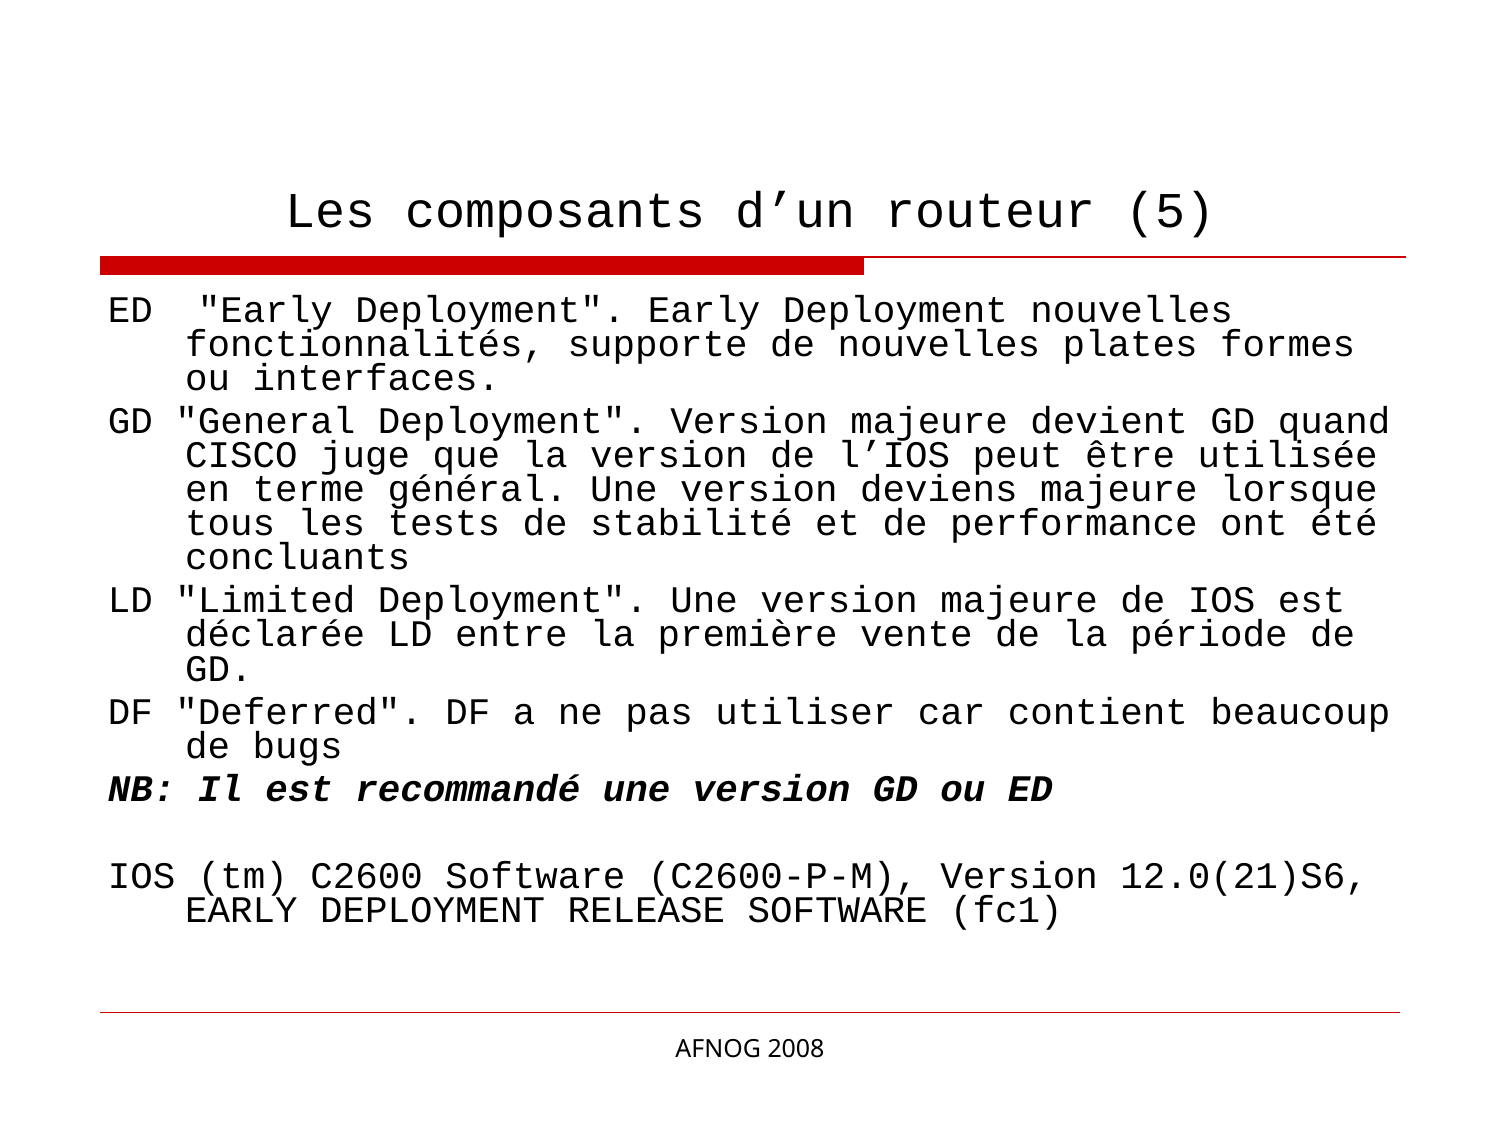

# Les composants d’un routeur (5)
ED "Early Deployment". Early Deployment nouvelles fonctionnalités, supporte de nouvelles plates formes ou interfaces.
GD "General Deployment". Version majeure devient GD quand CISCO juge que la version de l’IOS peut être utilisée en terme général. Une version deviens majeure lorsque tous les tests de stabilité et de performance ont été concluants
LD "Limited Deployment". Une version majeure de IOS est déclarée LD entre la première vente de la période de GD.
DF "Deferred". DF a ne pas utiliser car contient beaucoup de bugs
NB: Il est recommandé une version GD ou ED
IOS (tm) C2600 Software (C2600-P-M), Version 12.0(21)S6, EARLY DEPLOYMENT RELEASE SOFTWARE (fc1)
AFNOG 2008